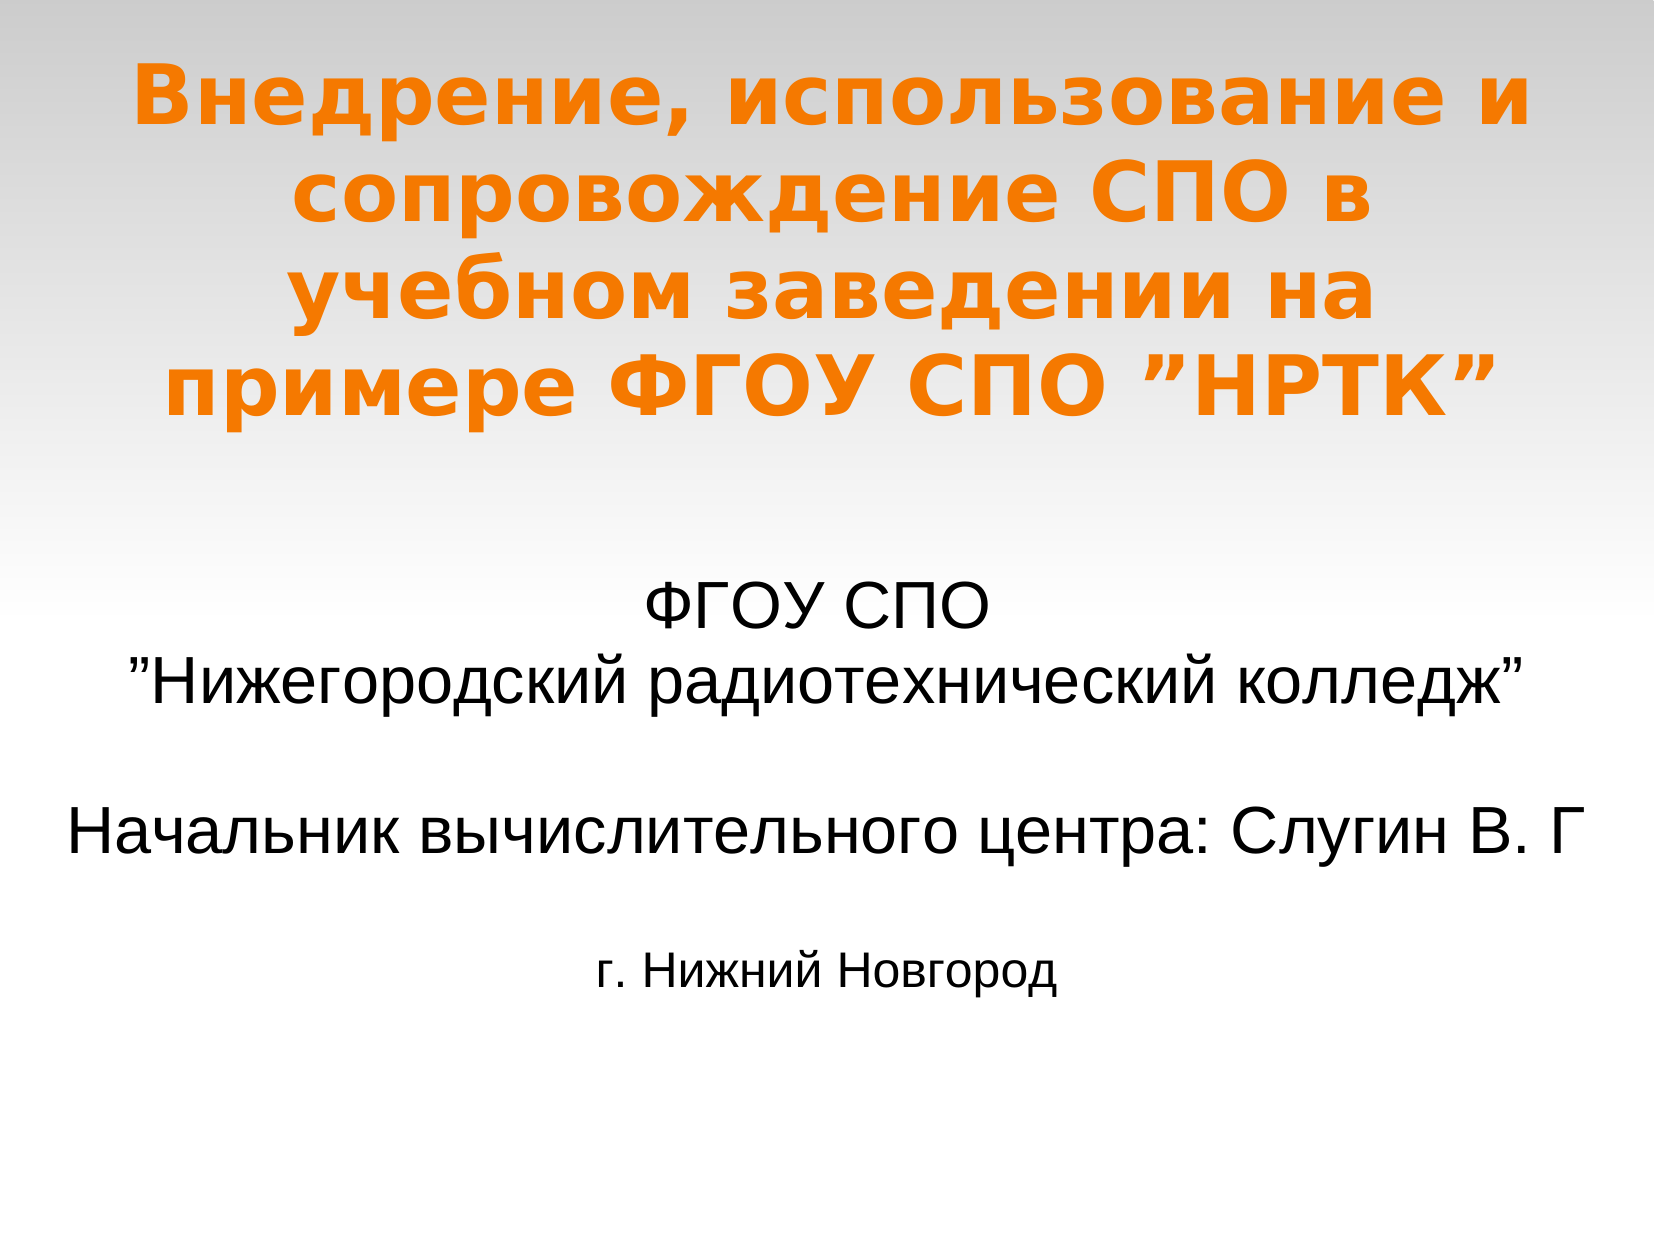

# Внедрение, использование и сопровождение СПО в учебном заведении на примере ФГОУ СПО ”НРТК”
ФГОУ СПО
”Нижегородский радиотехнический колледж”
Начальник вычислительного центра: Слугин В. Г
г. Нижний Новгород